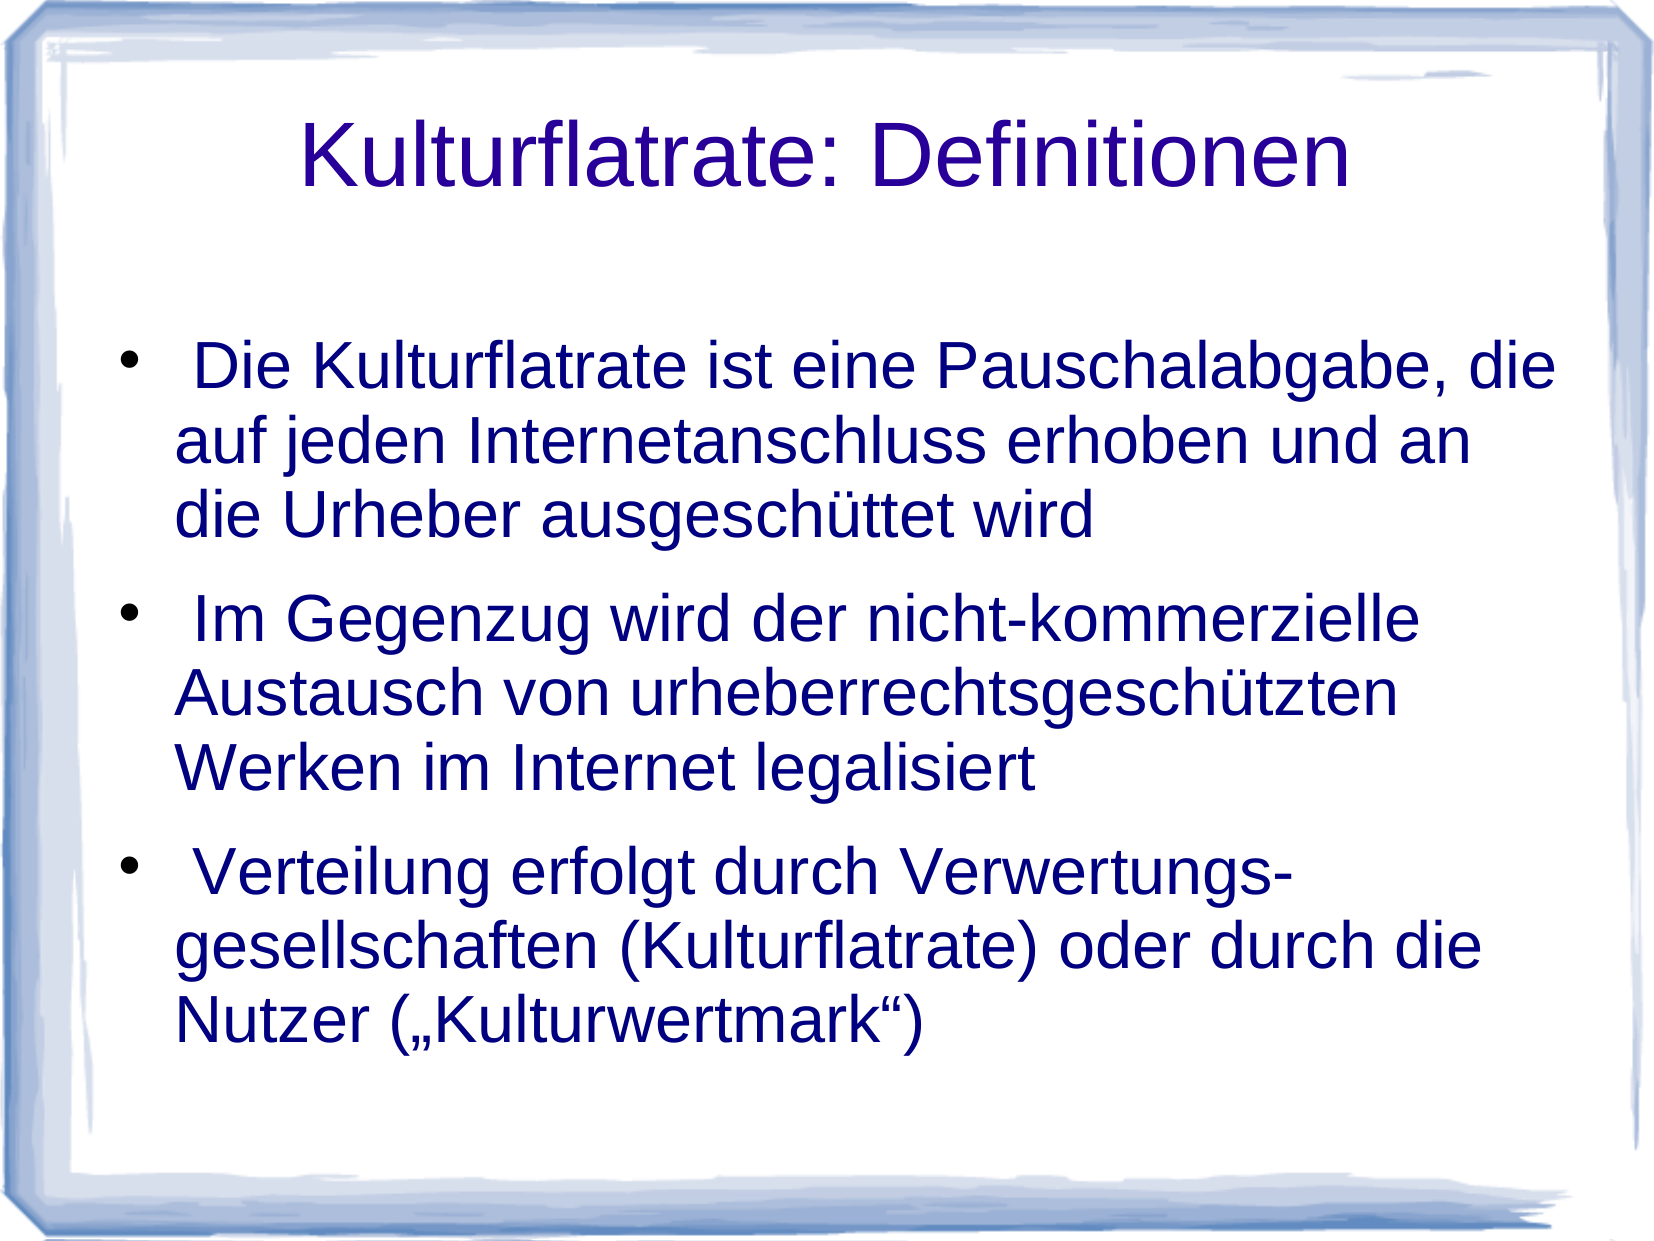

# Kulturflatrate: Definitionen
 Die Kulturflatrate ist eine Pauschalabgabe, die auf jeden Internetanschluss erhoben und an die Urheber ausgeschüttet wird
 Im Gegenzug wird der nicht-kommerzielle Austausch von urheberrechtsgeschützten Werken im Internet legalisiert
 Verteilung erfolgt durch Verwertungs-gesellschaften (Kulturflatrate) oder durch die Nutzer („Kulturwertmark“)